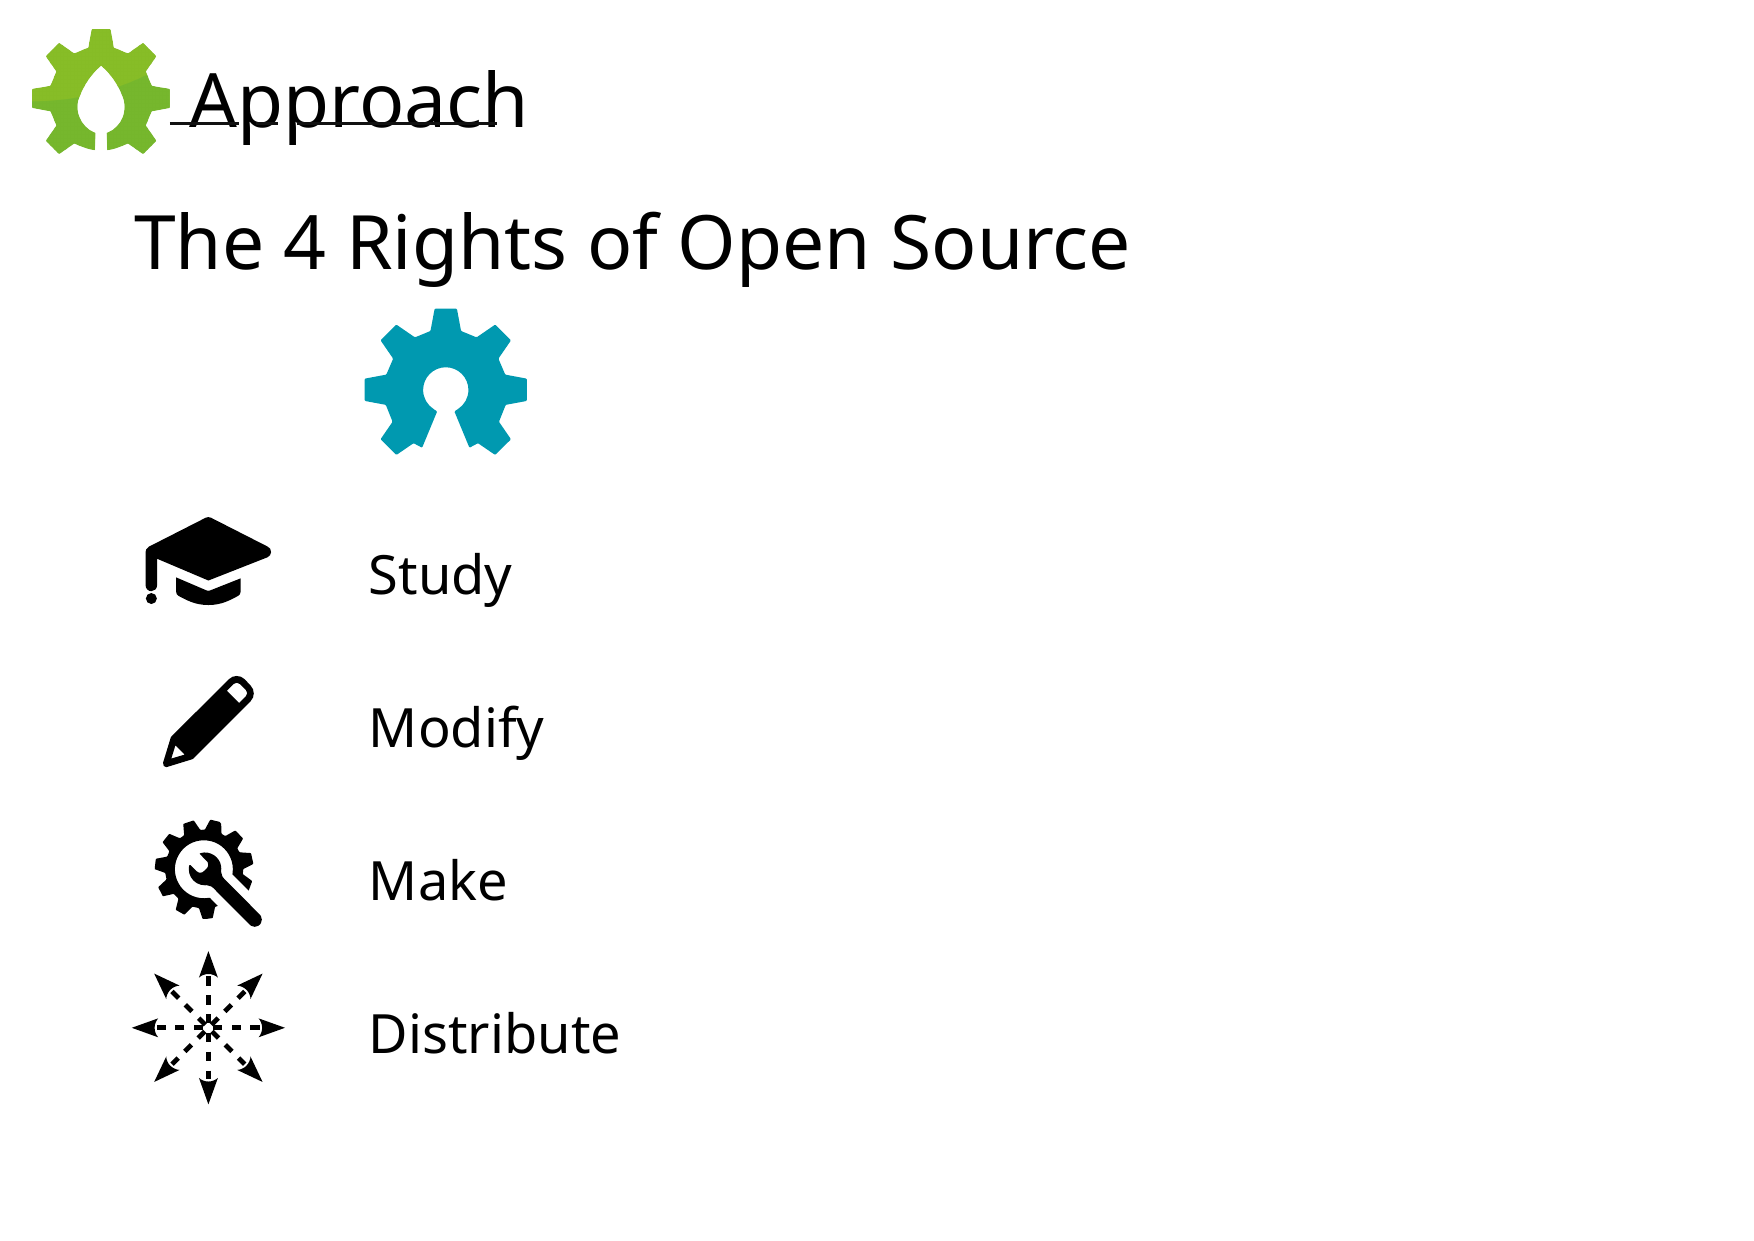

Approach
The 4 Rights of Open Source
Study
Modify
Make
Distribute